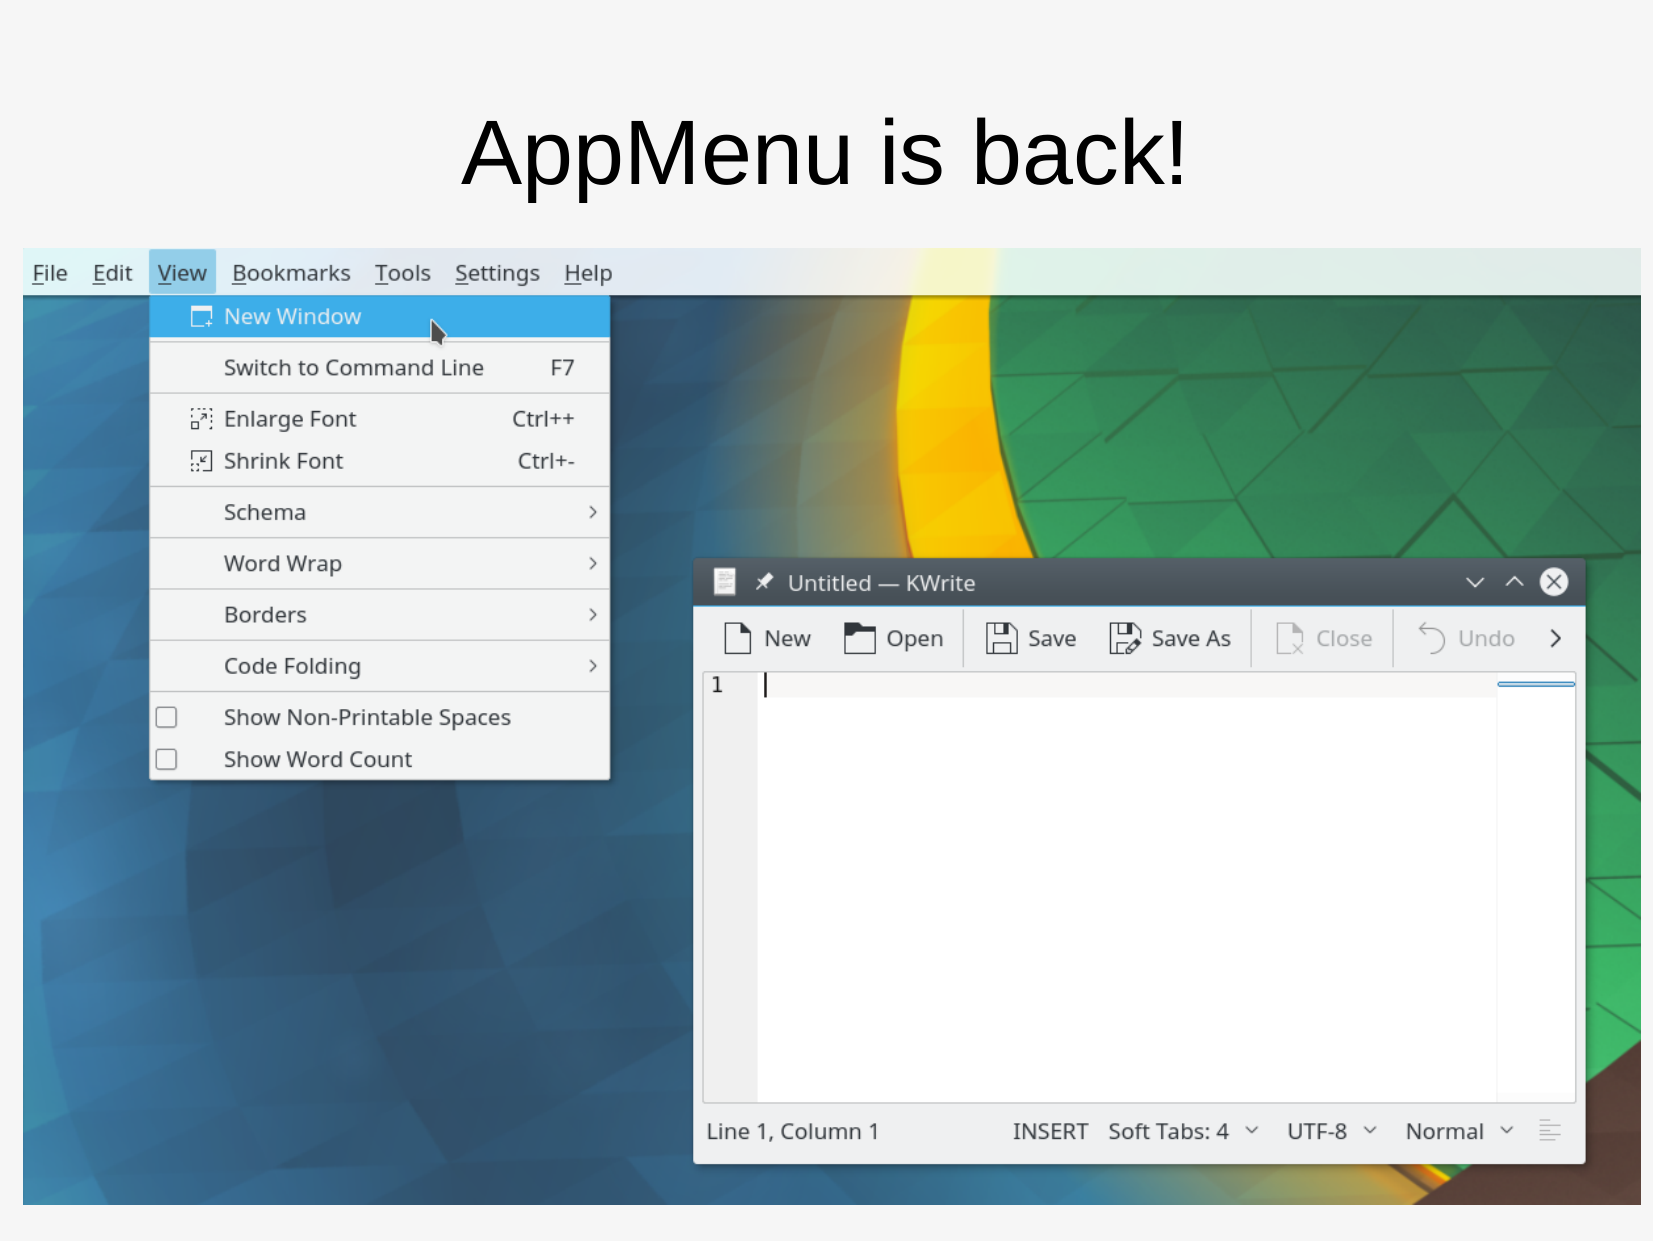

# AppMenu is back!
Design for full-page screenshots